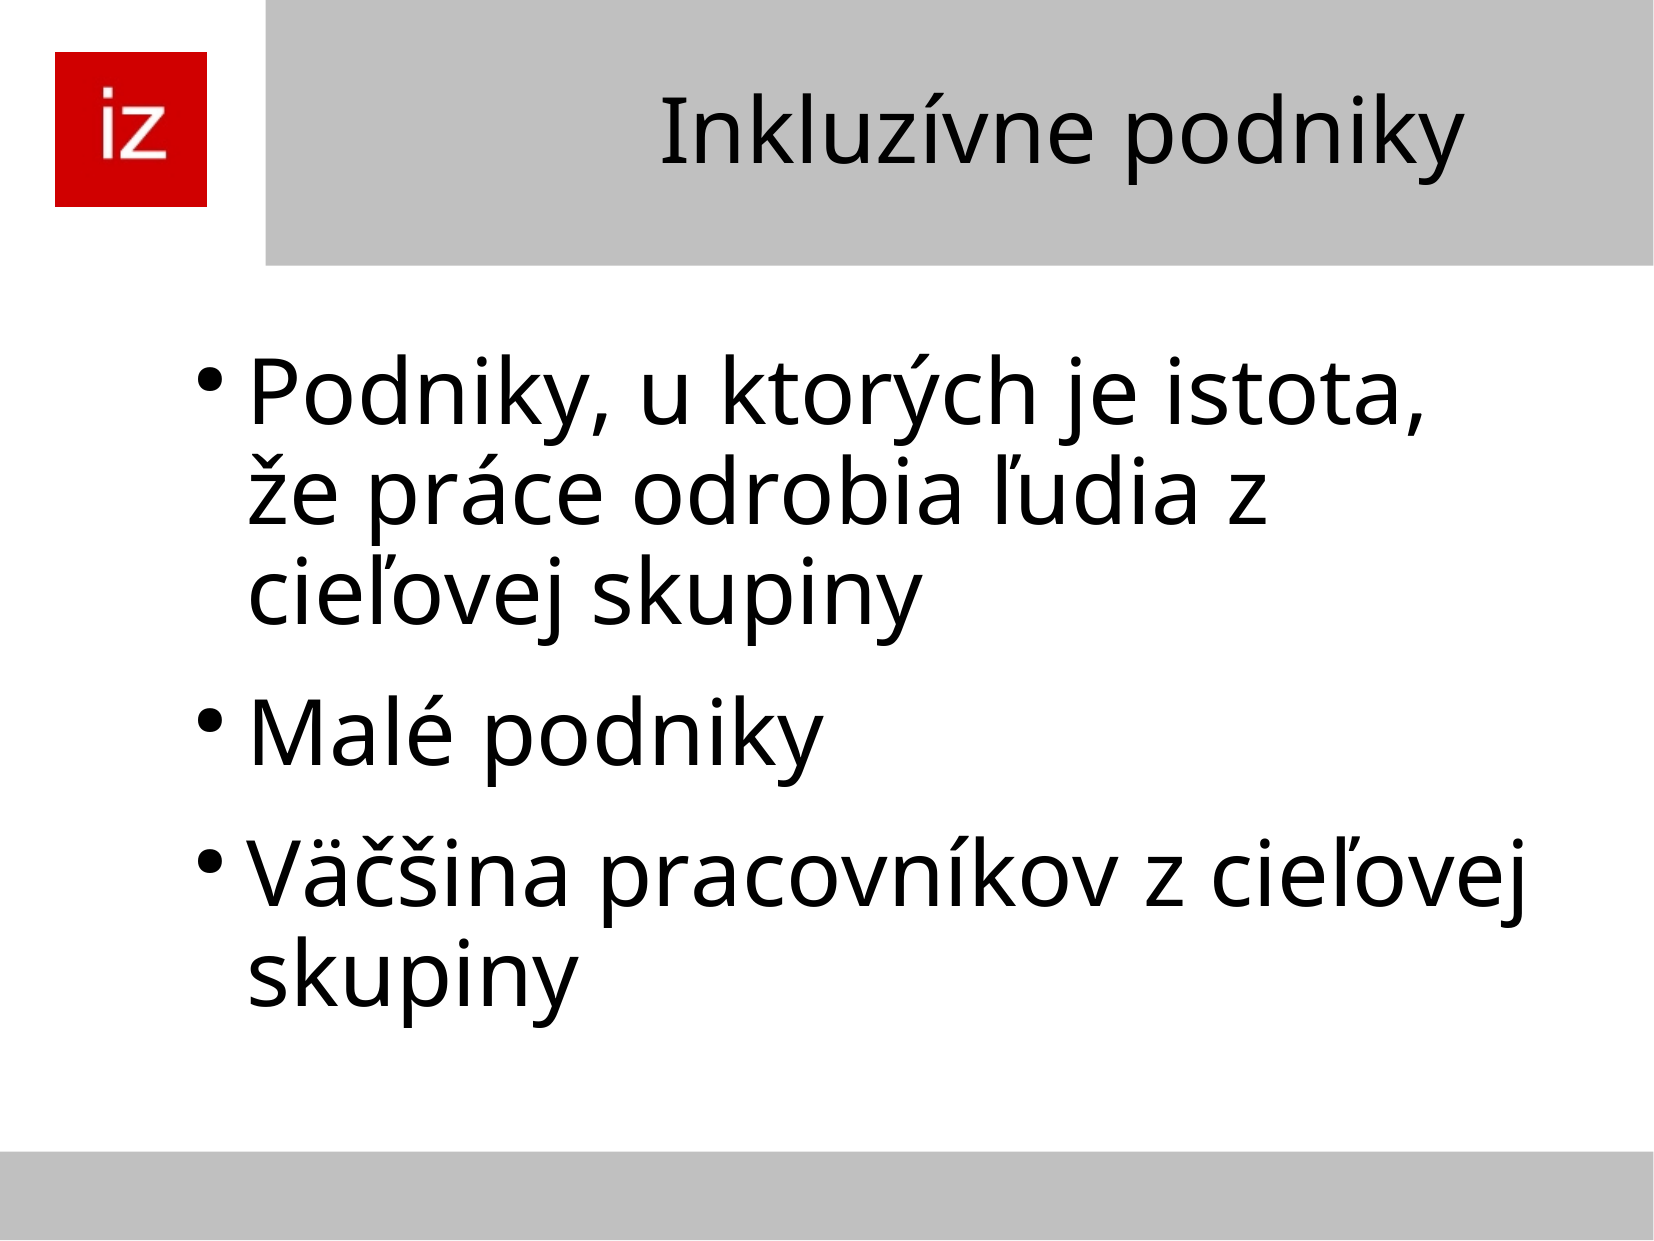

# Inkluzívne podniky
Podniky, u ktorých je istota, že práce odrobia ľudia z cieľovej skupiny
Malé podniky
Väčšina pracovníkov z cieľovej skupiny